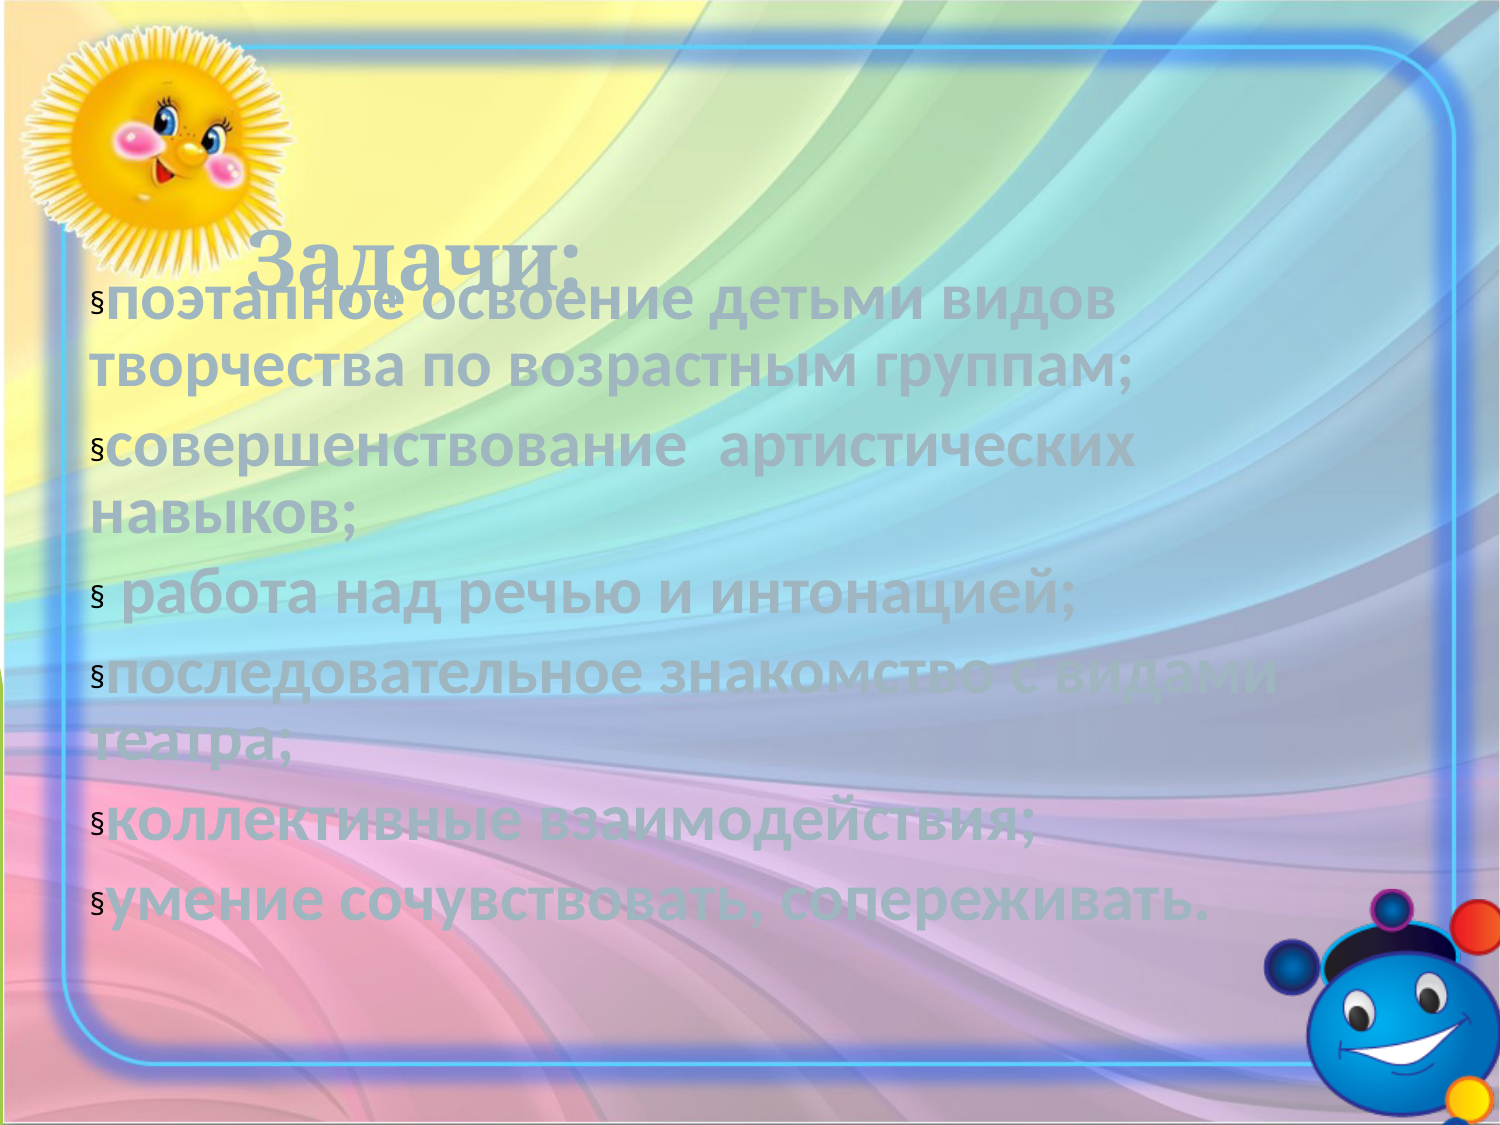

Задачи:
поэтапное освоение детьми видов творчества по возрастным группам;
совершенствование артистических навыков;
 работа над речью и интонацией;
последовательное знакомство с видами театра;
коллективные взаимодействия;
умение сочувствовать, сопереживать.